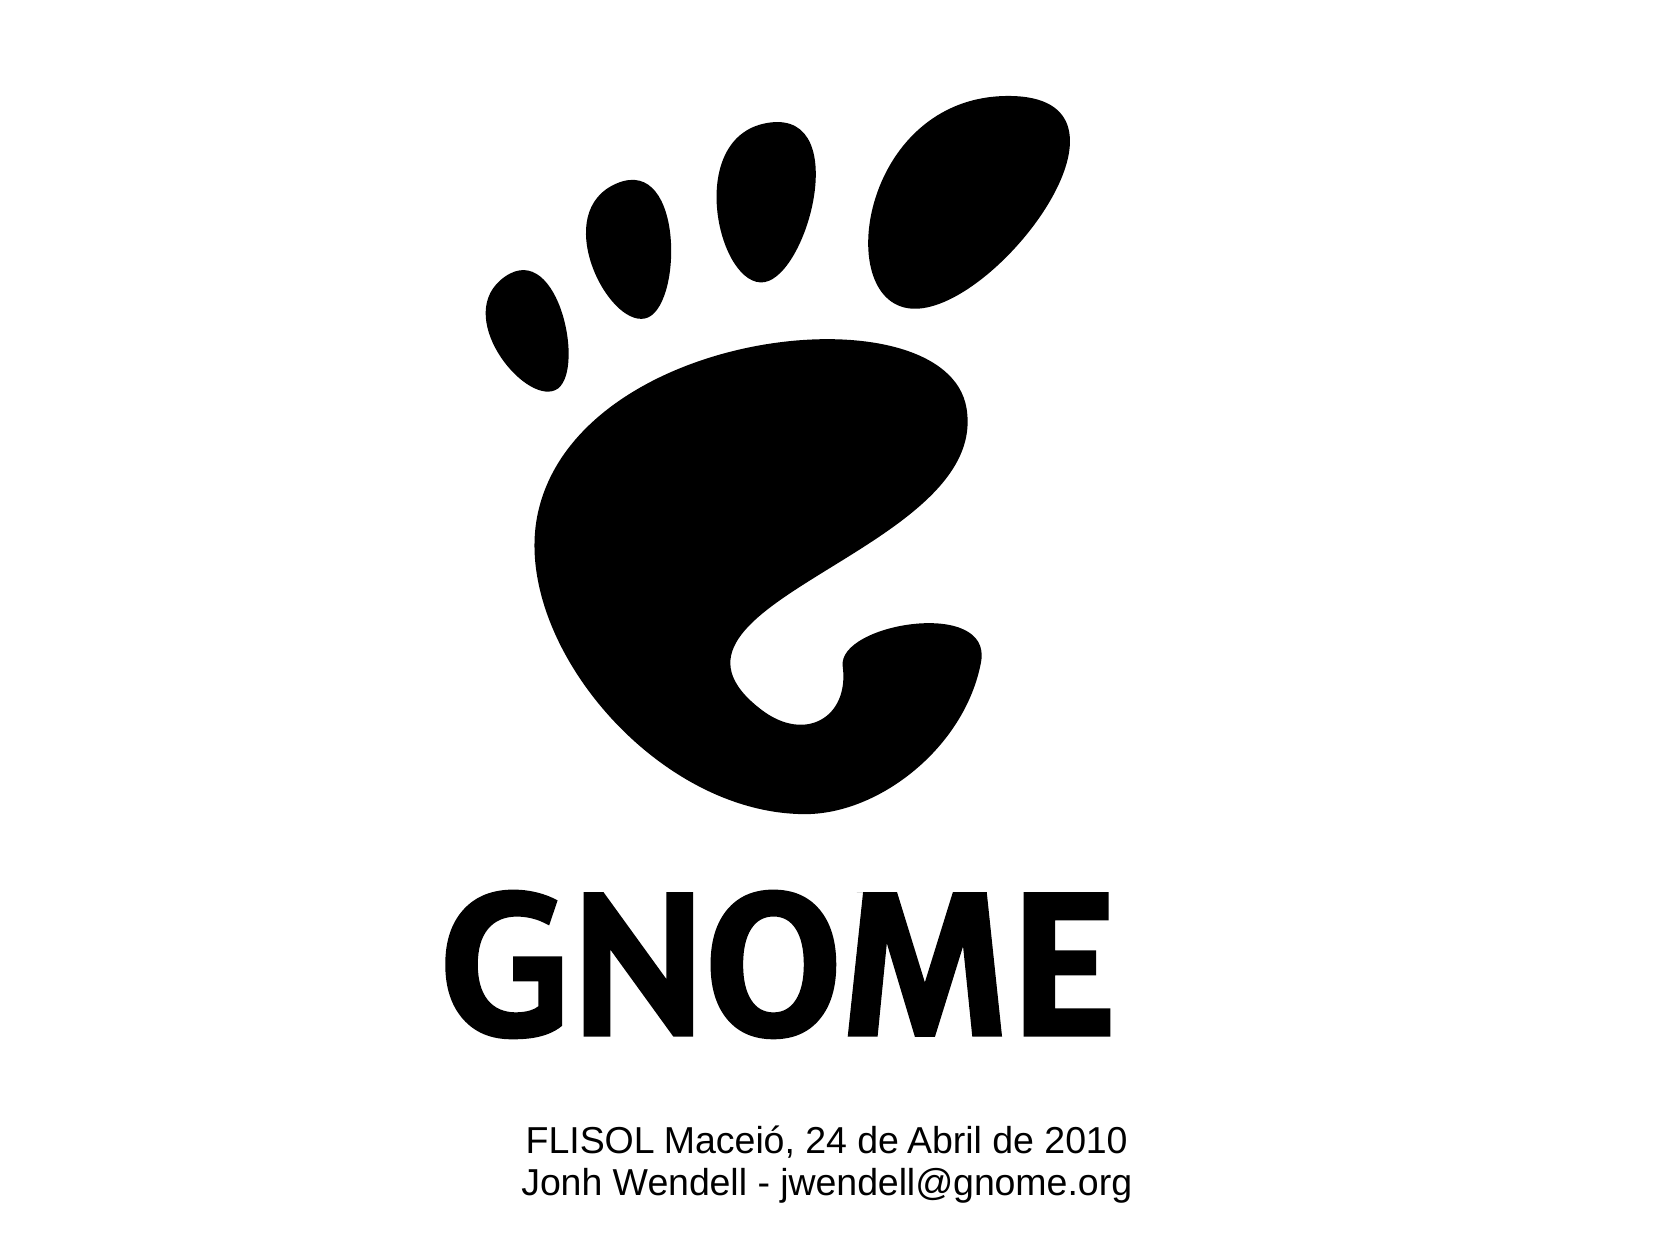

FLISOL Maceió, 24 de Abril de 2010
Jonh Wendell - jwendell@gnome.org